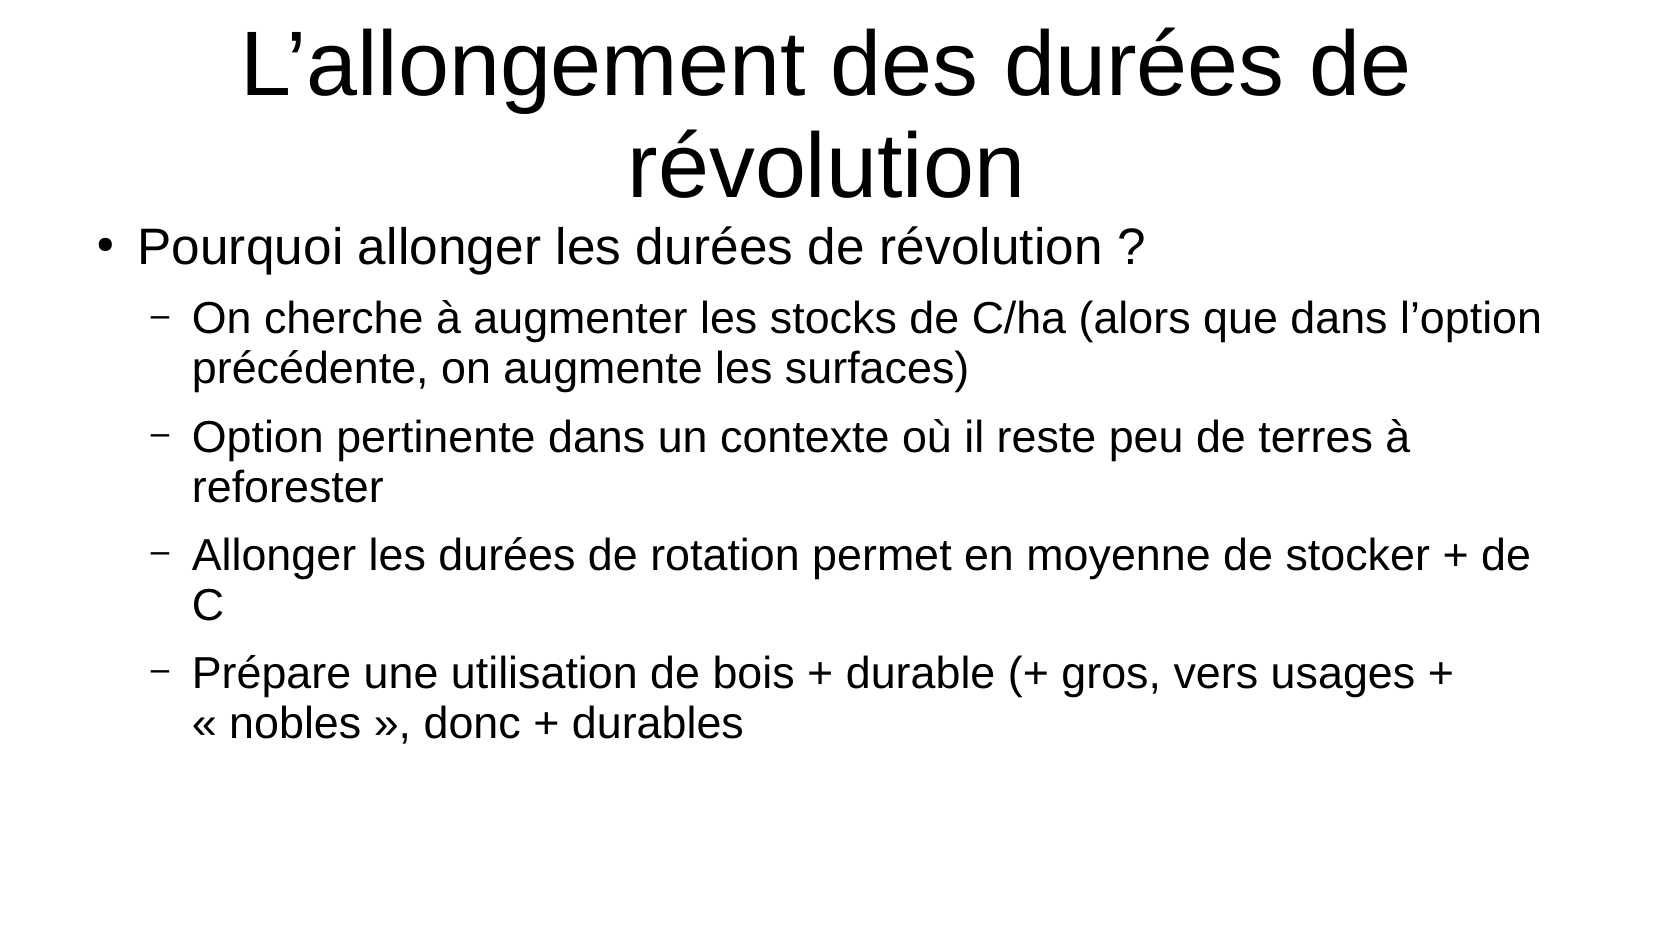

# L’allongement des durées de révolution
Pourquoi allonger les durées de révolution ?
On cherche à augmenter les stocks de C/ha (alors que dans l’option précédente, on augmente les surfaces)
Option pertinente dans un contexte où il reste peu de terres à reforester
Allonger les durées de rotation permet en moyenne de stocker + de C
Prépare une utilisation de bois + durable (+ gros, vers usages + « nobles », donc + durables